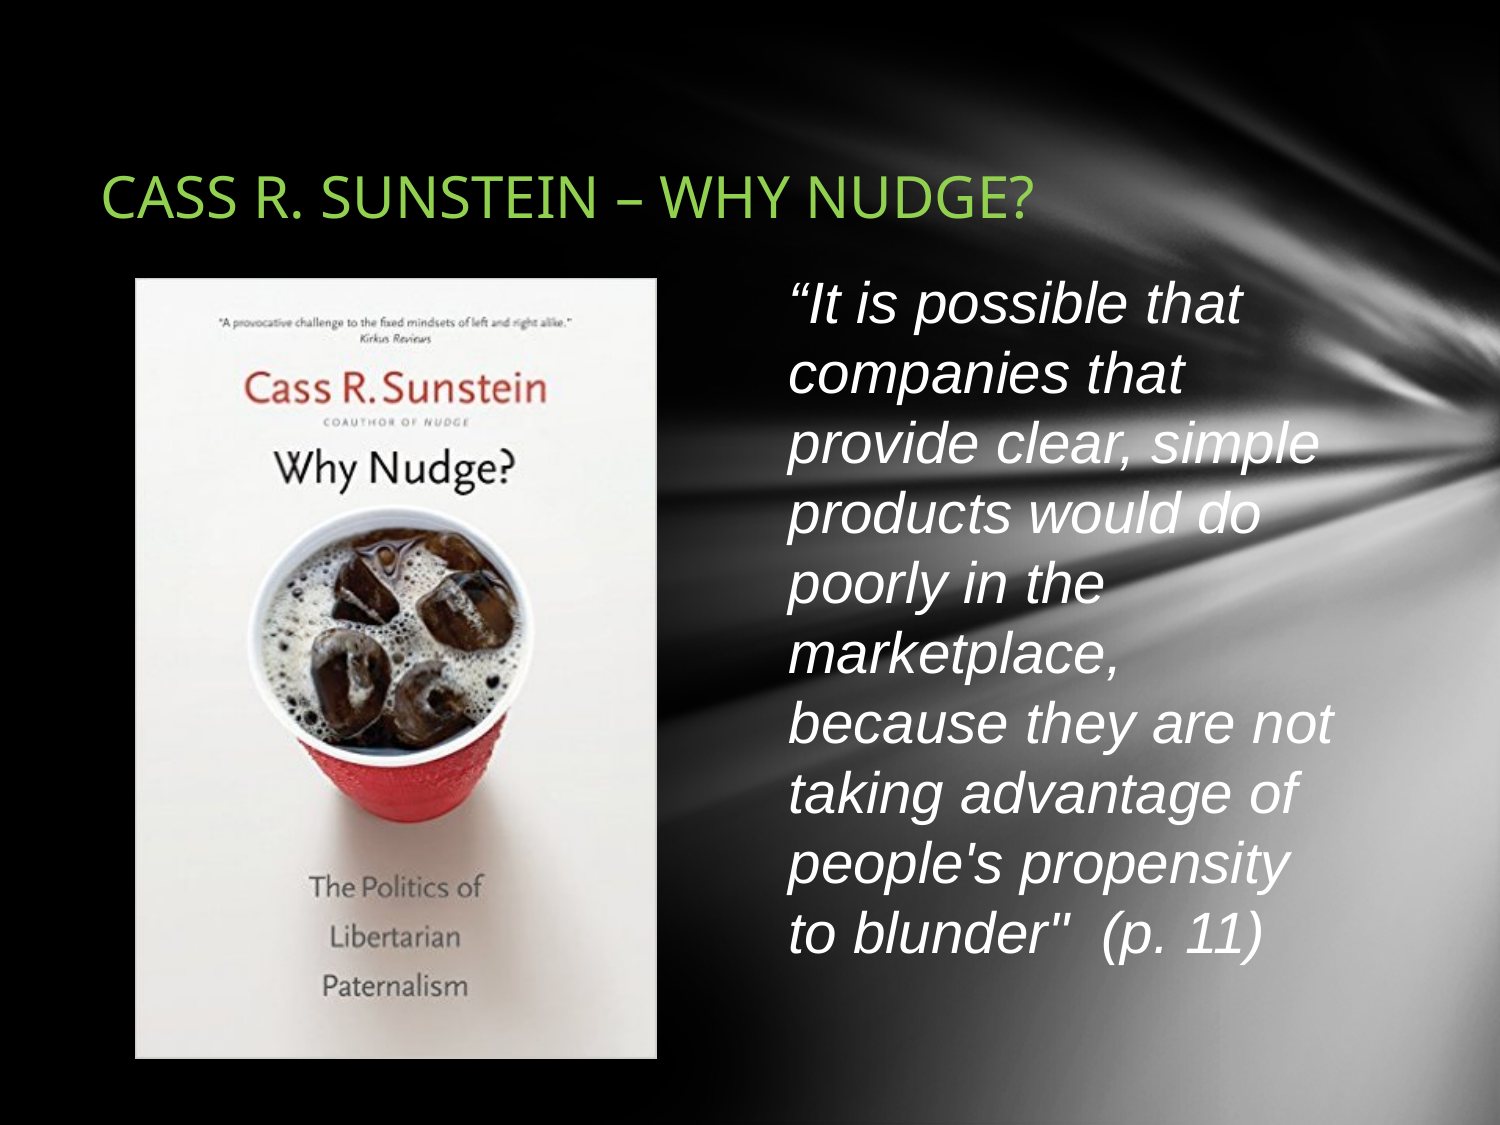

# CASS R. SUNSTEIN – WHY NUDGE?
“It is possible that companies that provide clear, simple products would do poorly in the marketplace, because they are not taking advantage of people's propensity to blunder"  (p. 11)